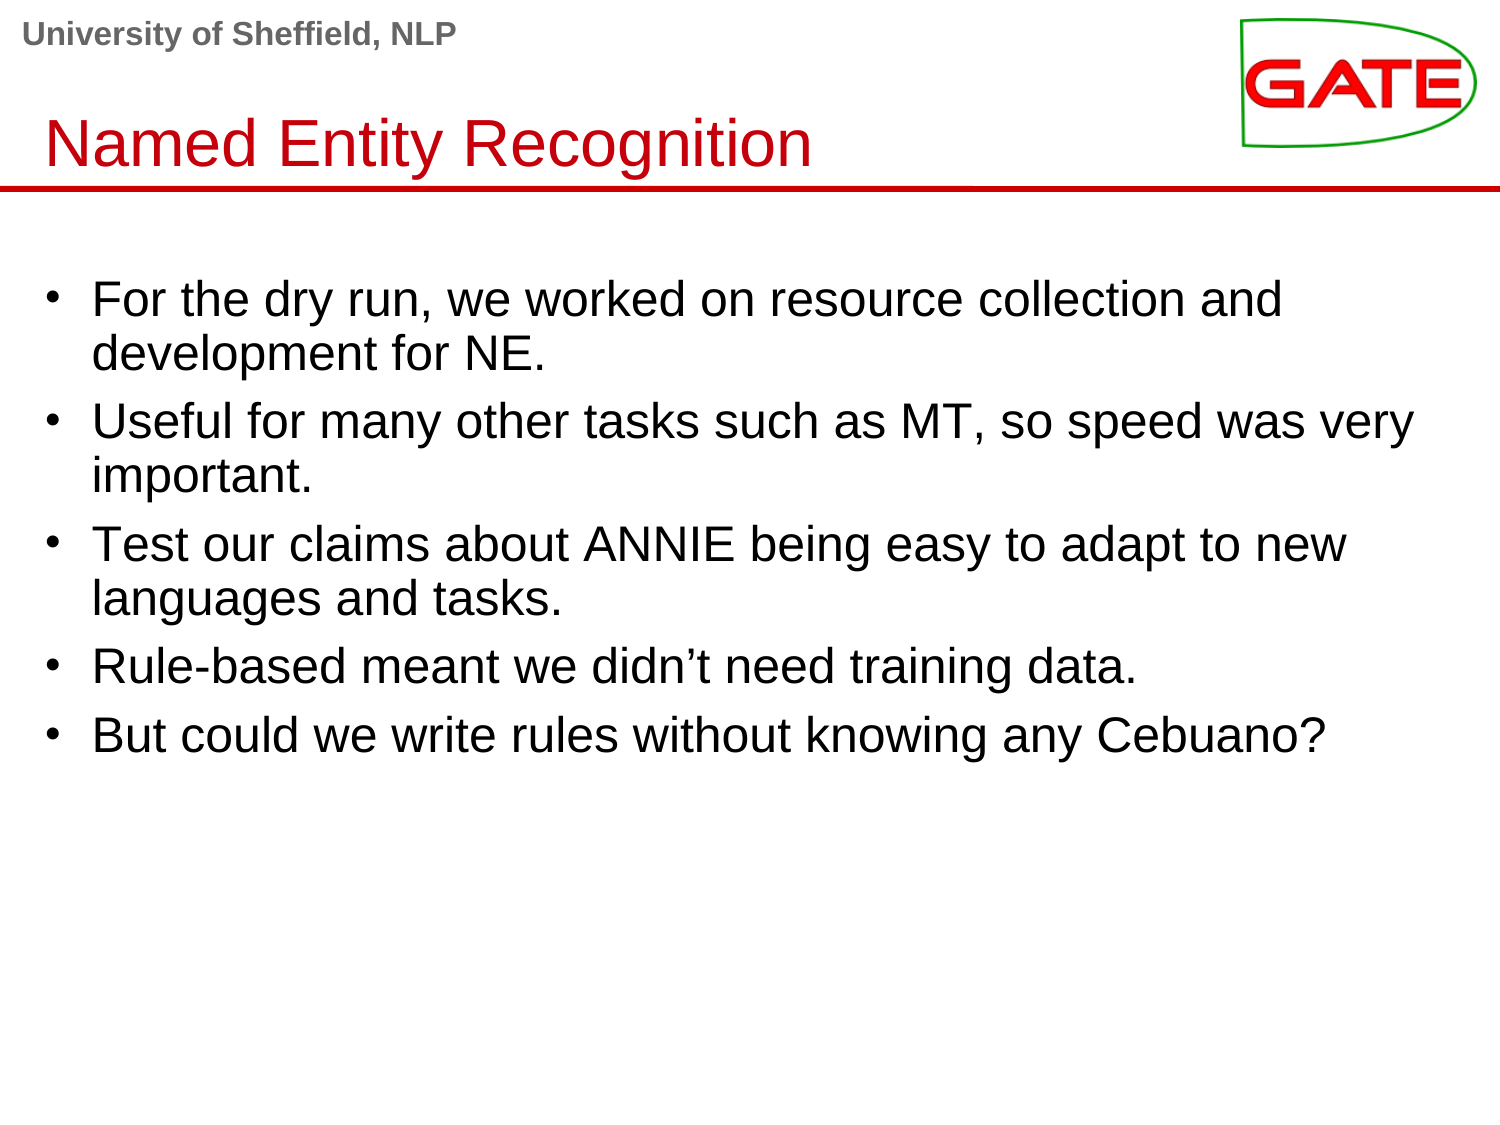

# Named Entity Recognition
For the dry run, we worked on resource collection and development for NE.
Useful for many other tasks such as MT, so speed was very important.
Test our claims about ANNIE being easy to adapt to new languages and tasks.
Rule-based meant we didn’t need training data.
But could we write rules without knowing any Cebuano?